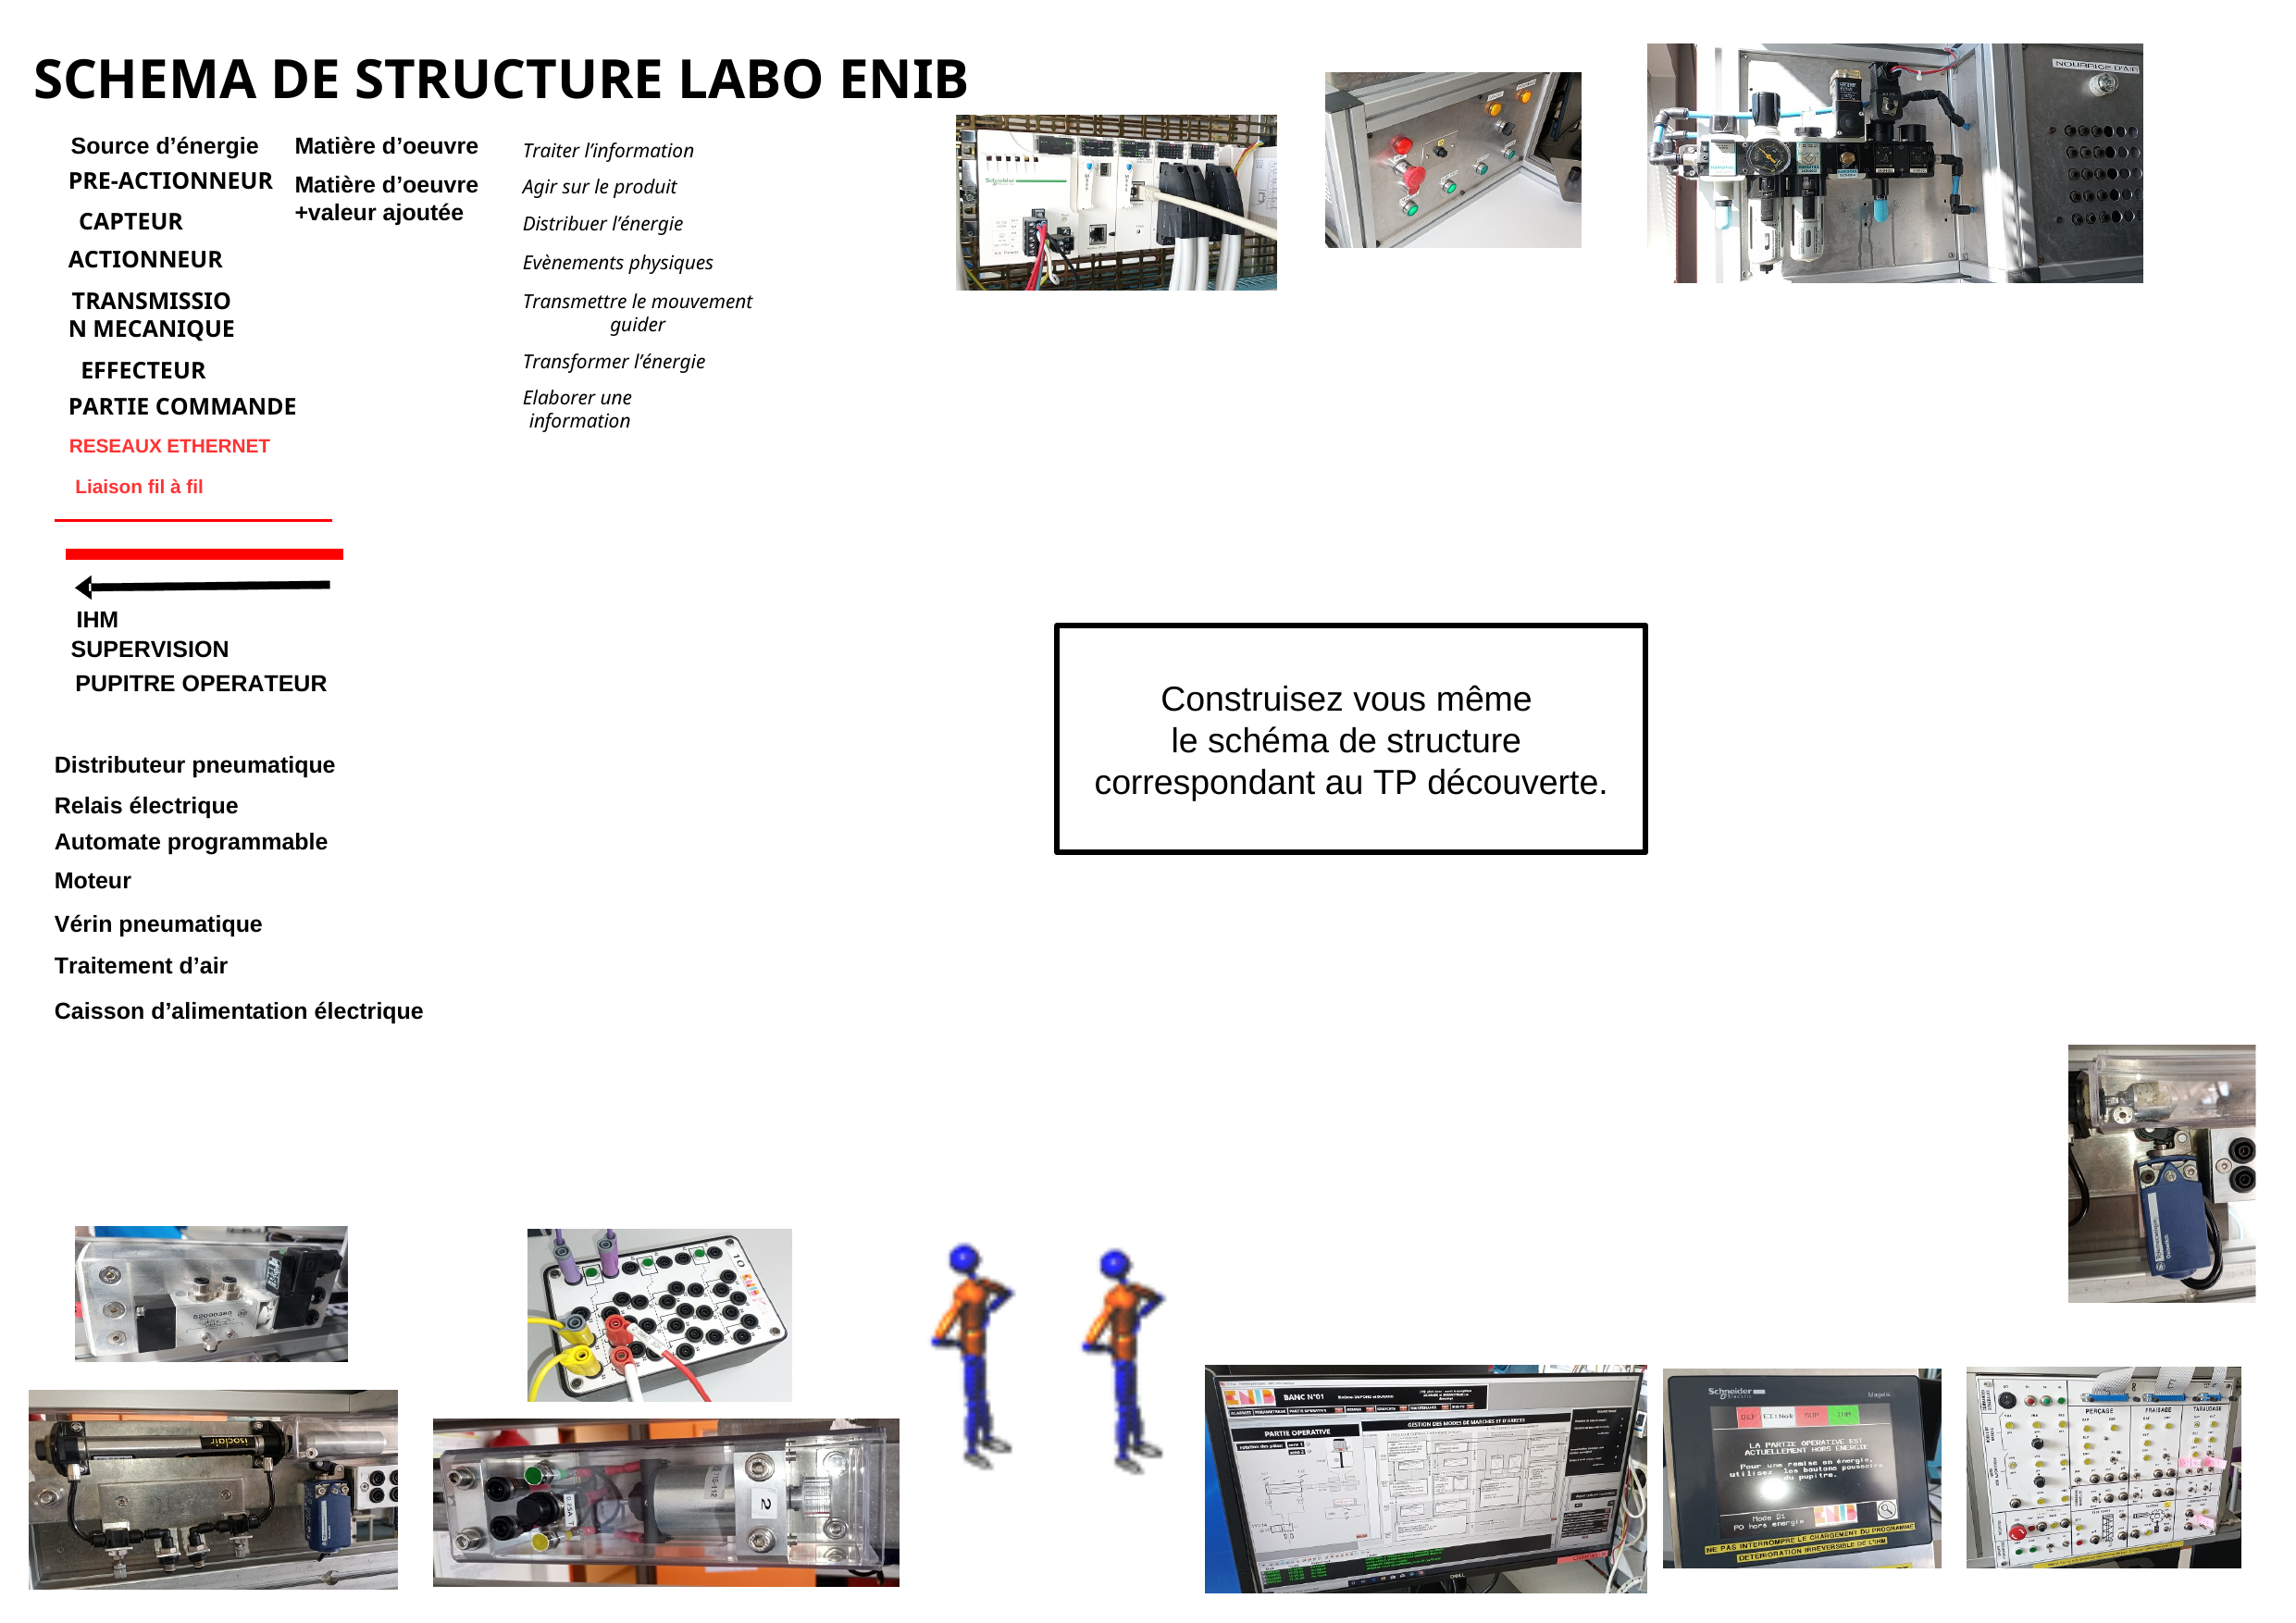

# SCHEMA DE STRUCTURE LABO ENIB
Source d’énergie
Matière d’oeuvre
Traiter l’information
PRE-ACTIONNEUR
Agir sur le produit
Matière d’oeuvre
+valeur ajoutée
CAPTEUR
Distribuer l’énergie
ACTIONNEUR
Evènements physiques
TRANSMISSION MECANIQUE
Transmettre le mouvement
guider
Transformer l’énergie
EFFECTEUR
Elaborer une
information
PARTIE COMMANDE
RESEAUX ETHERNET
Liaison fil à fil
IHM
Construisez vous même
le schéma de structure
correspondant au TP découverte.
SUPERVISION
PUPITRE OPERATEUR
Distributeur pneumatique
Relais électrique
Automate programmable
Moteur
Vérin pneumatique
Traitement d’air
Caisson d’alimentation électrique